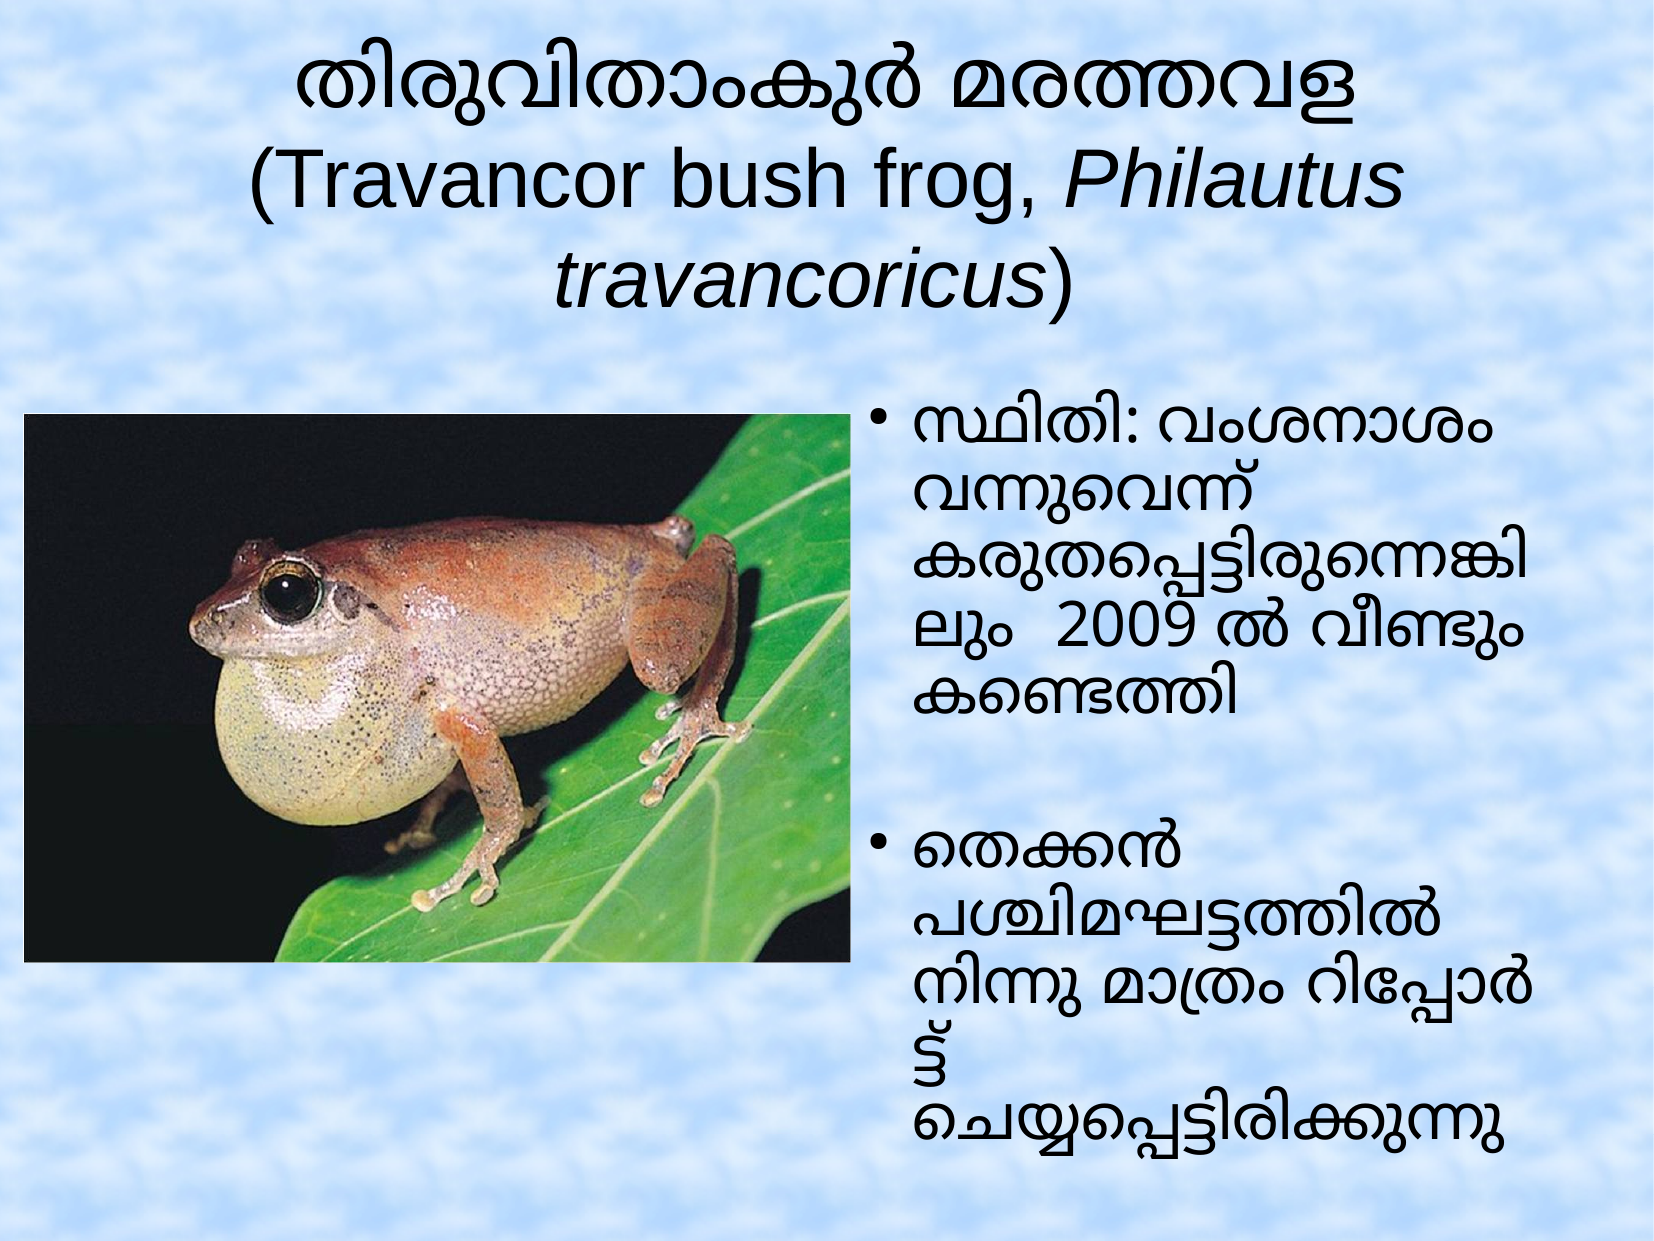

# തിരുവിതാംകുര്‍ മരത്തവള (Travancor bush frog, Philautus travancoricus)
സ്ഥിതി: വംശനാശം വന്നുവെന്ന് കരുതപ്പെട്ടിരുന്നെങ്കിലും 2009 ല്‍ വീണ്ടും കണ്ടെത്തി
തെക്കന്‍ പശ്ചിമഘട്ടത്തില്‍ നിന്നു മാത്രം റിപ്പോര്‍ട്ട് ചെയ്യപ്പെട്ടിരിക്കുന്നു